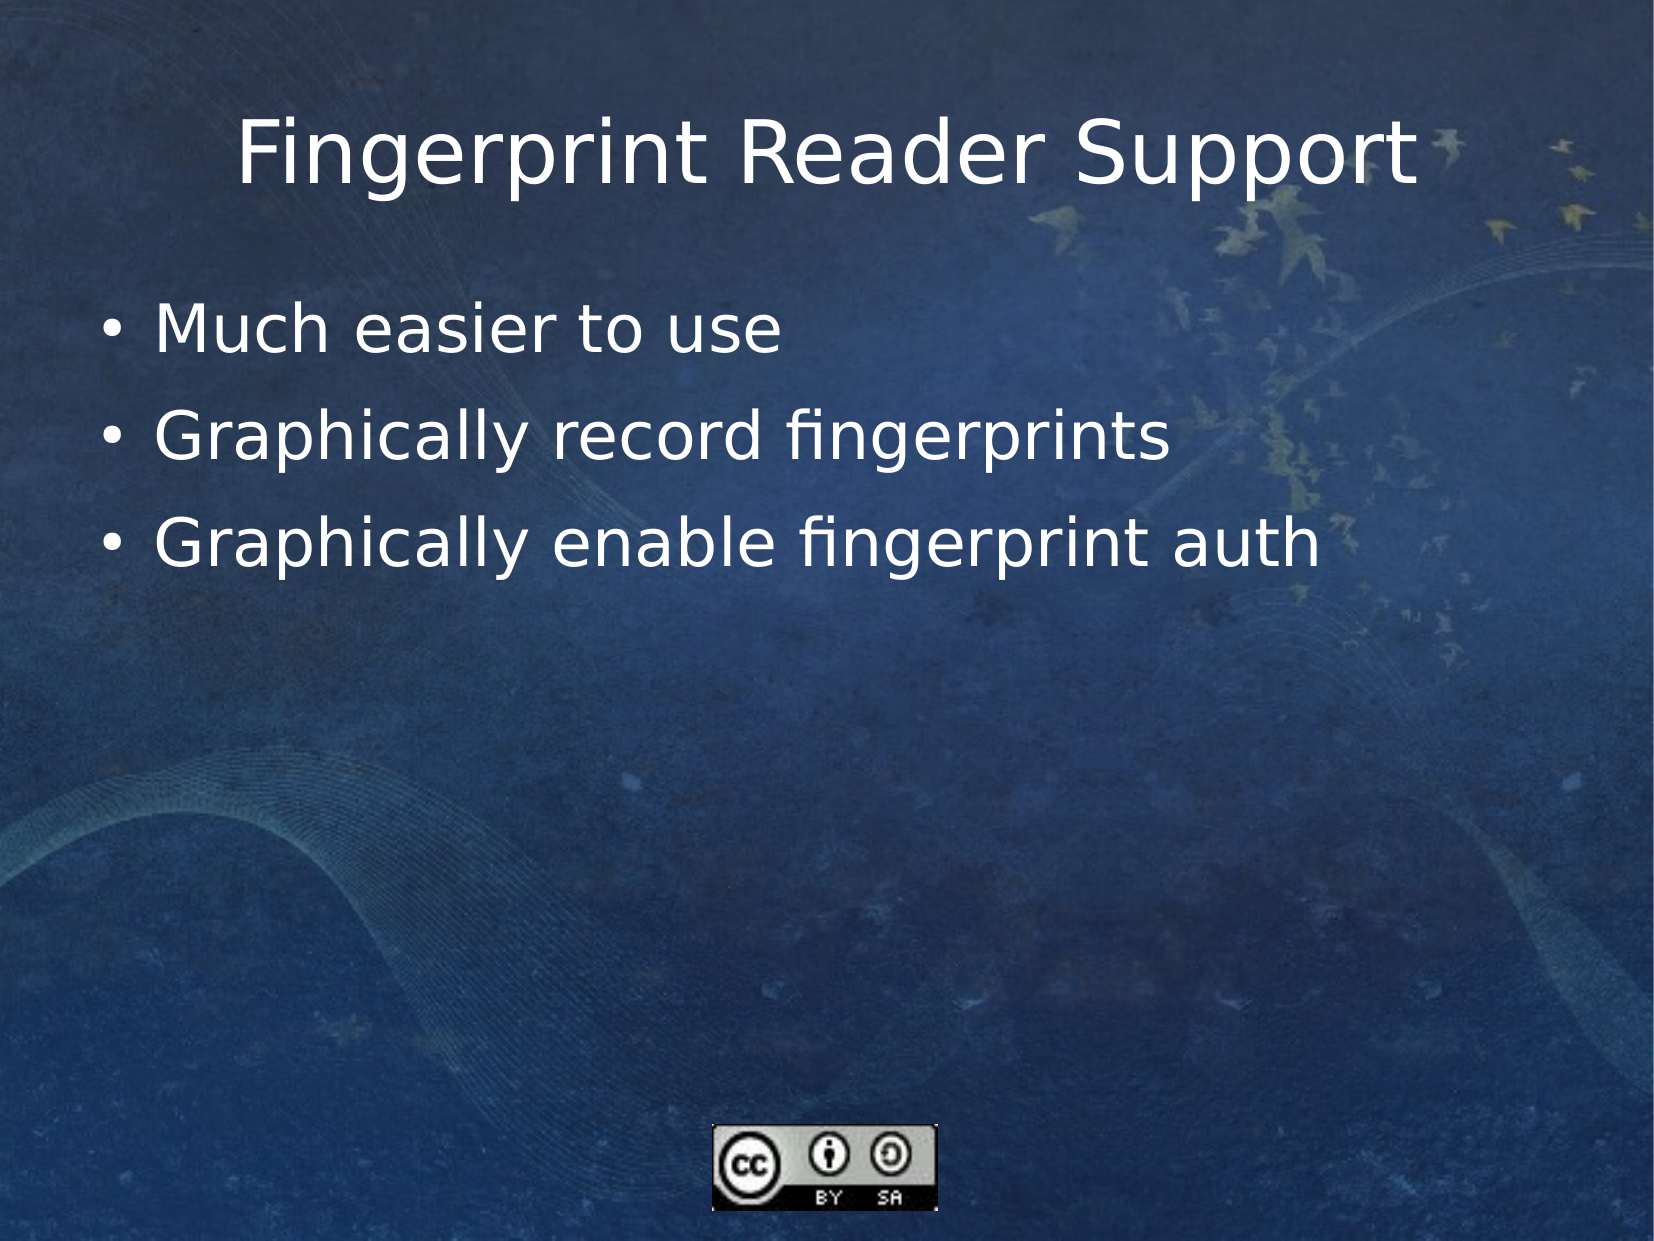

# Fingerprint Reader Support
Much easier to use
Graphically record fingerprints
Graphically enable fingerprint auth